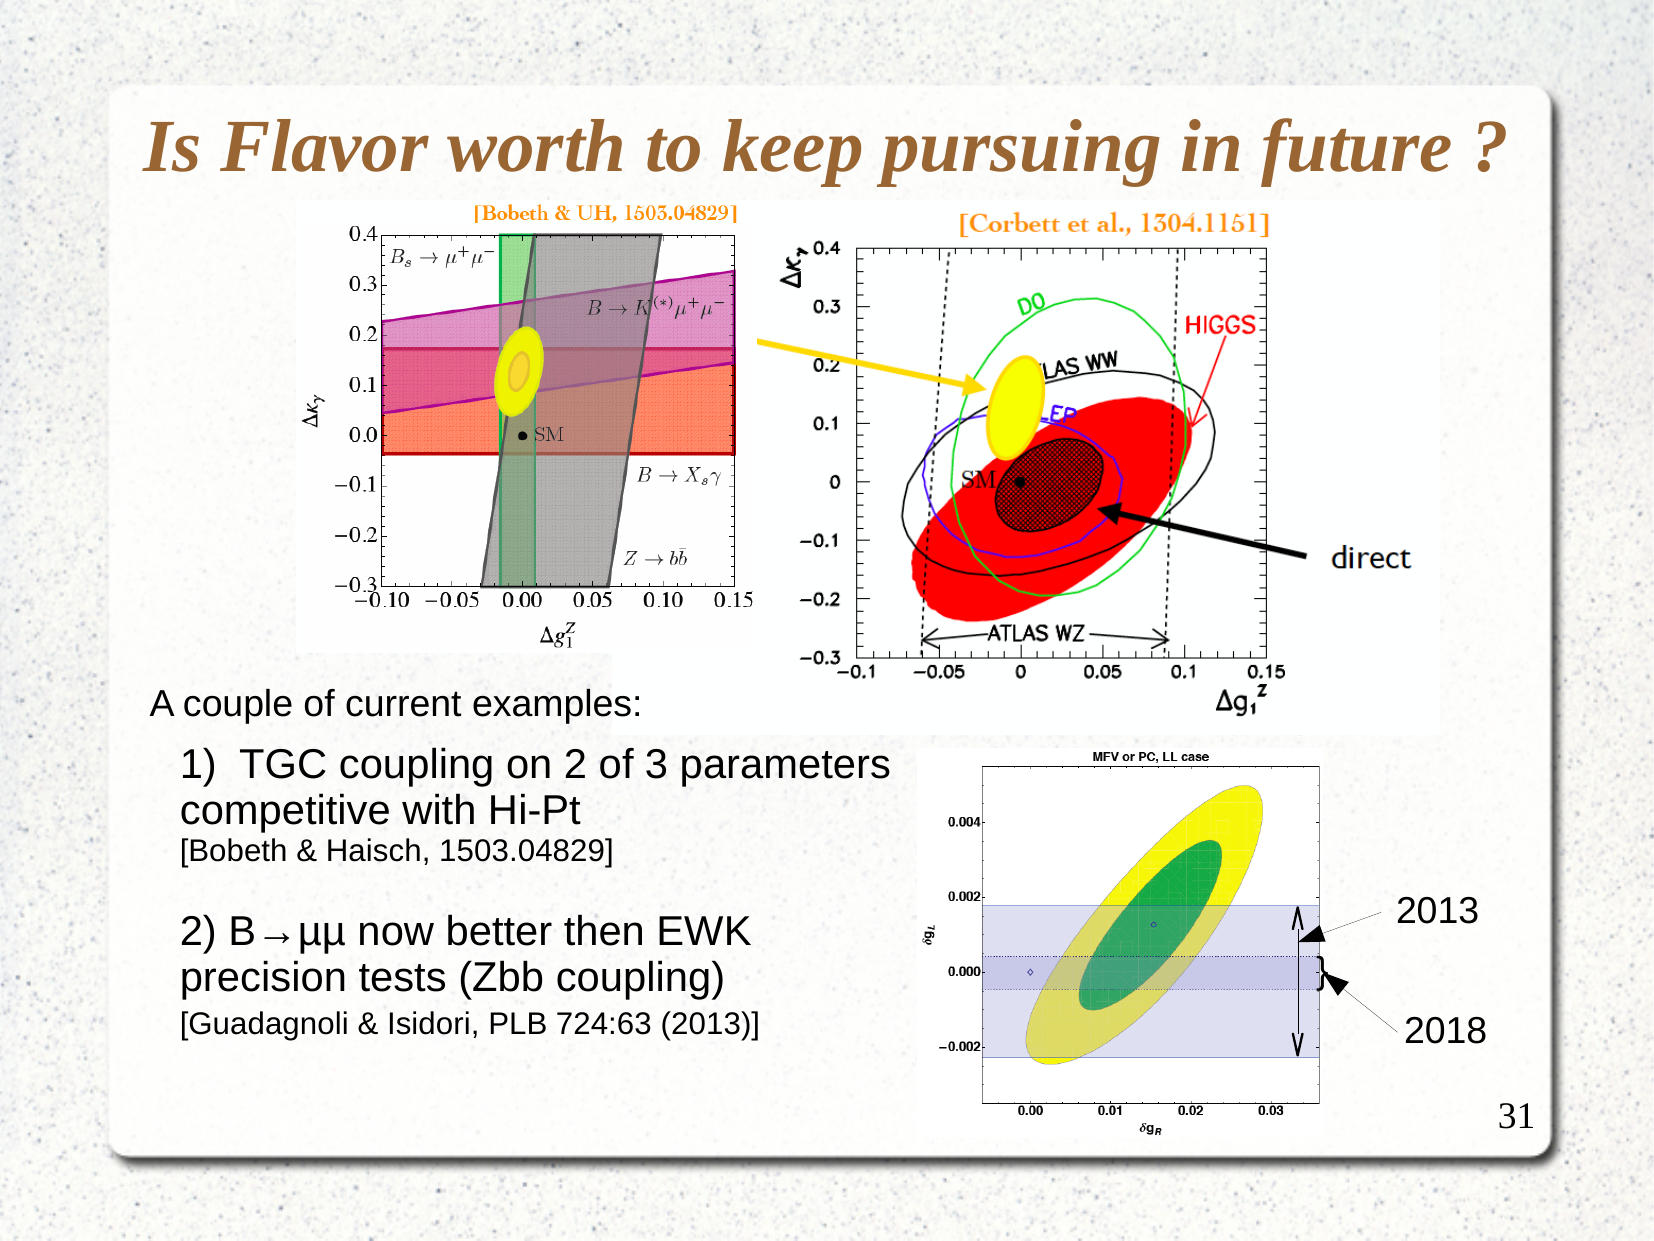

# Is Flavor worth to keep pursuing in future ?
A couple of current examples:
1) TGC coupling on 2 of 3 parameters competitive with Hi-Pt
[Bobeth & Haisch, 1503.04829]
2013
}
2018
2) B→µµ now better then EWK precision tests (Zbb coupling)
[Guadagnoli & Isidori, PLB 724:63 (2013)]
31